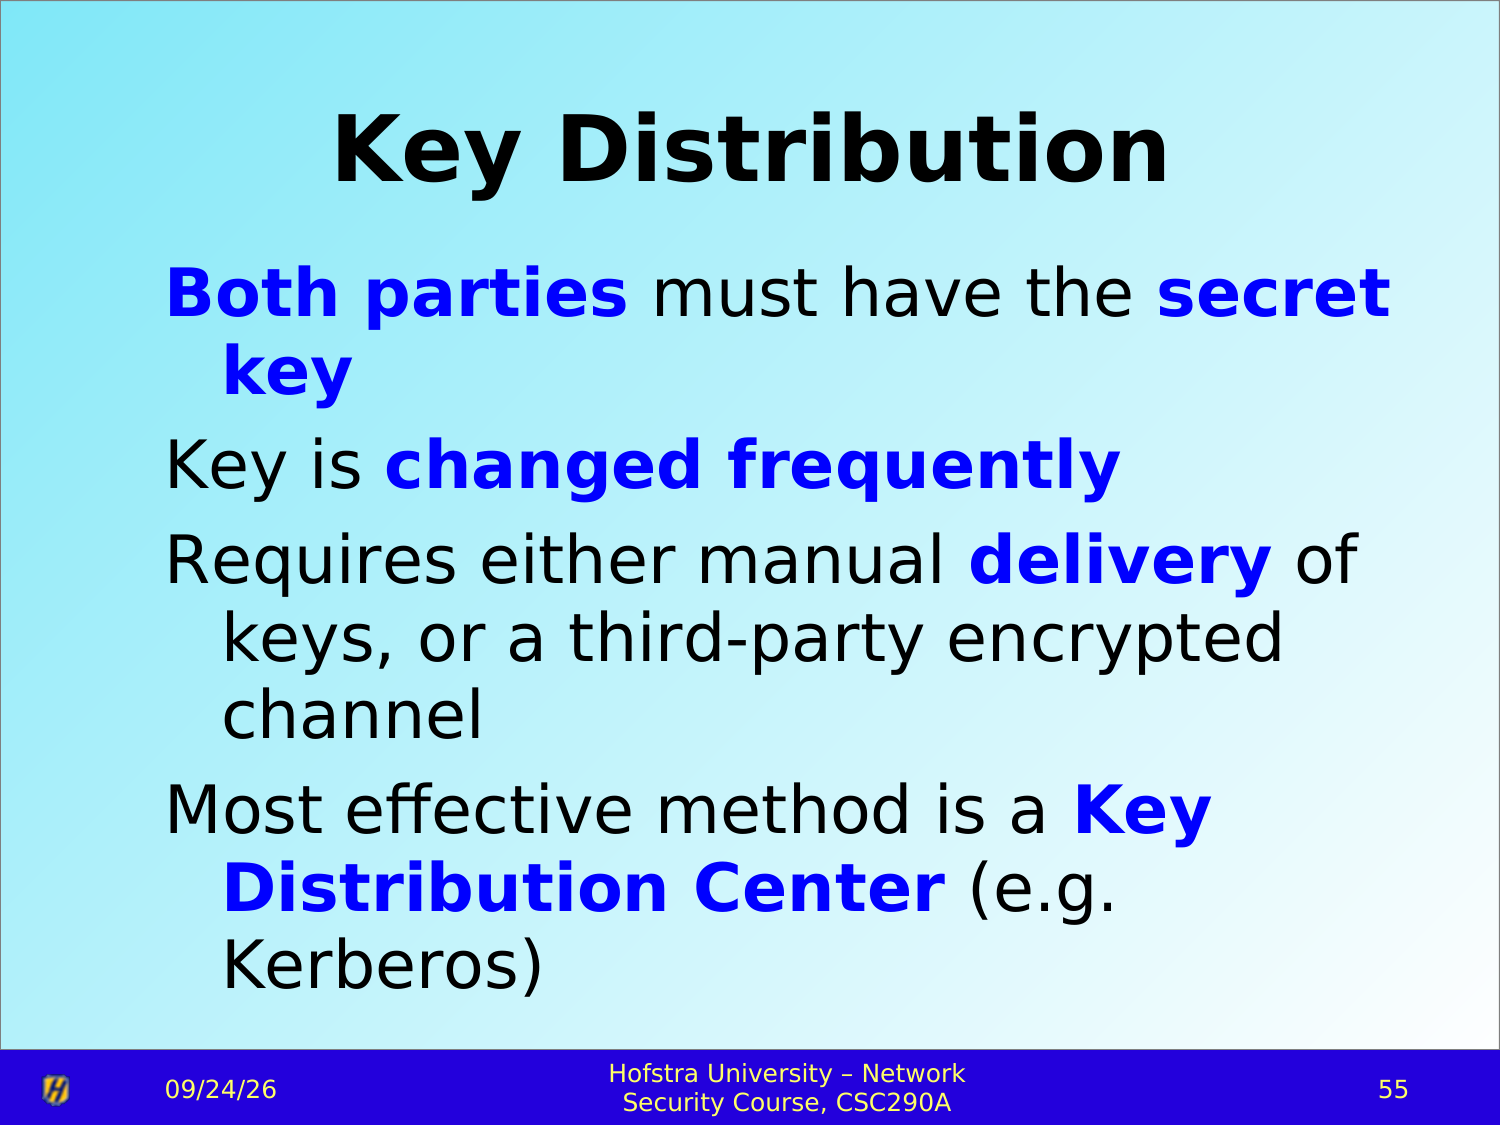

# Key Distribution
Both parties must have the secret key
Key is changed frequently
Requires either manual delivery of keys, or a third-party encrypted channel
Most effective method is a Key Distribution Center (e.g. Kerberos)
55